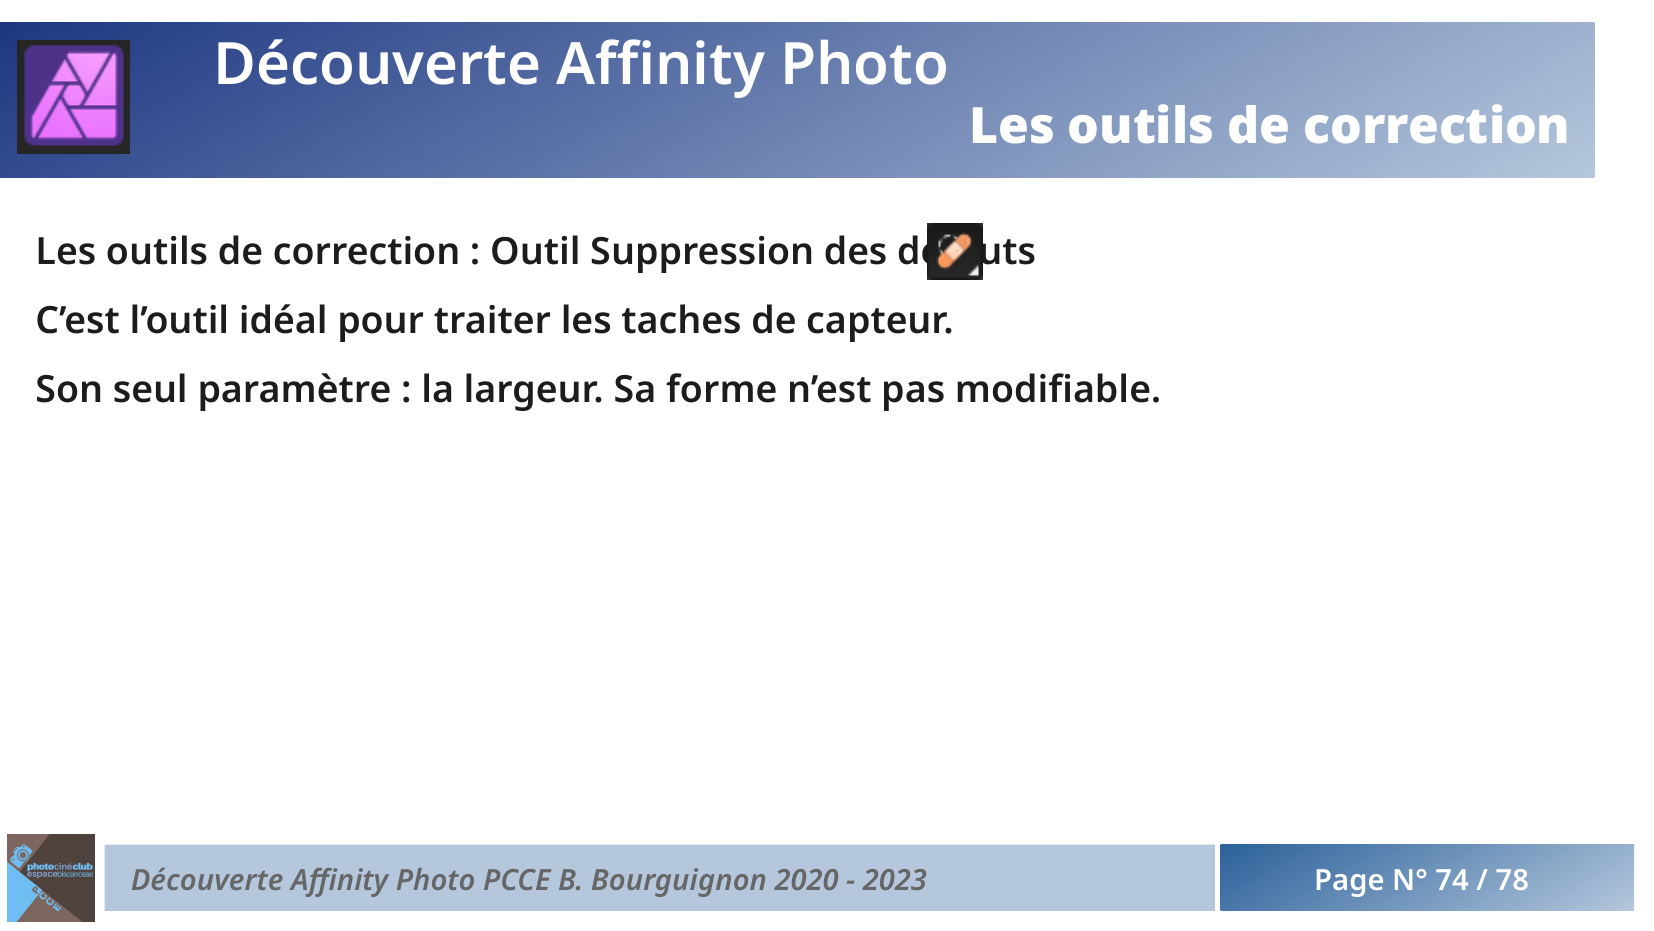

# Les outils de correction
Les outils de correction : Outil Suppression des défauts
C’est l’outil idéal pour traiter les taches de capteur.
Son seul paramètre : la largeur. Sa forme n’est pas modifiable.